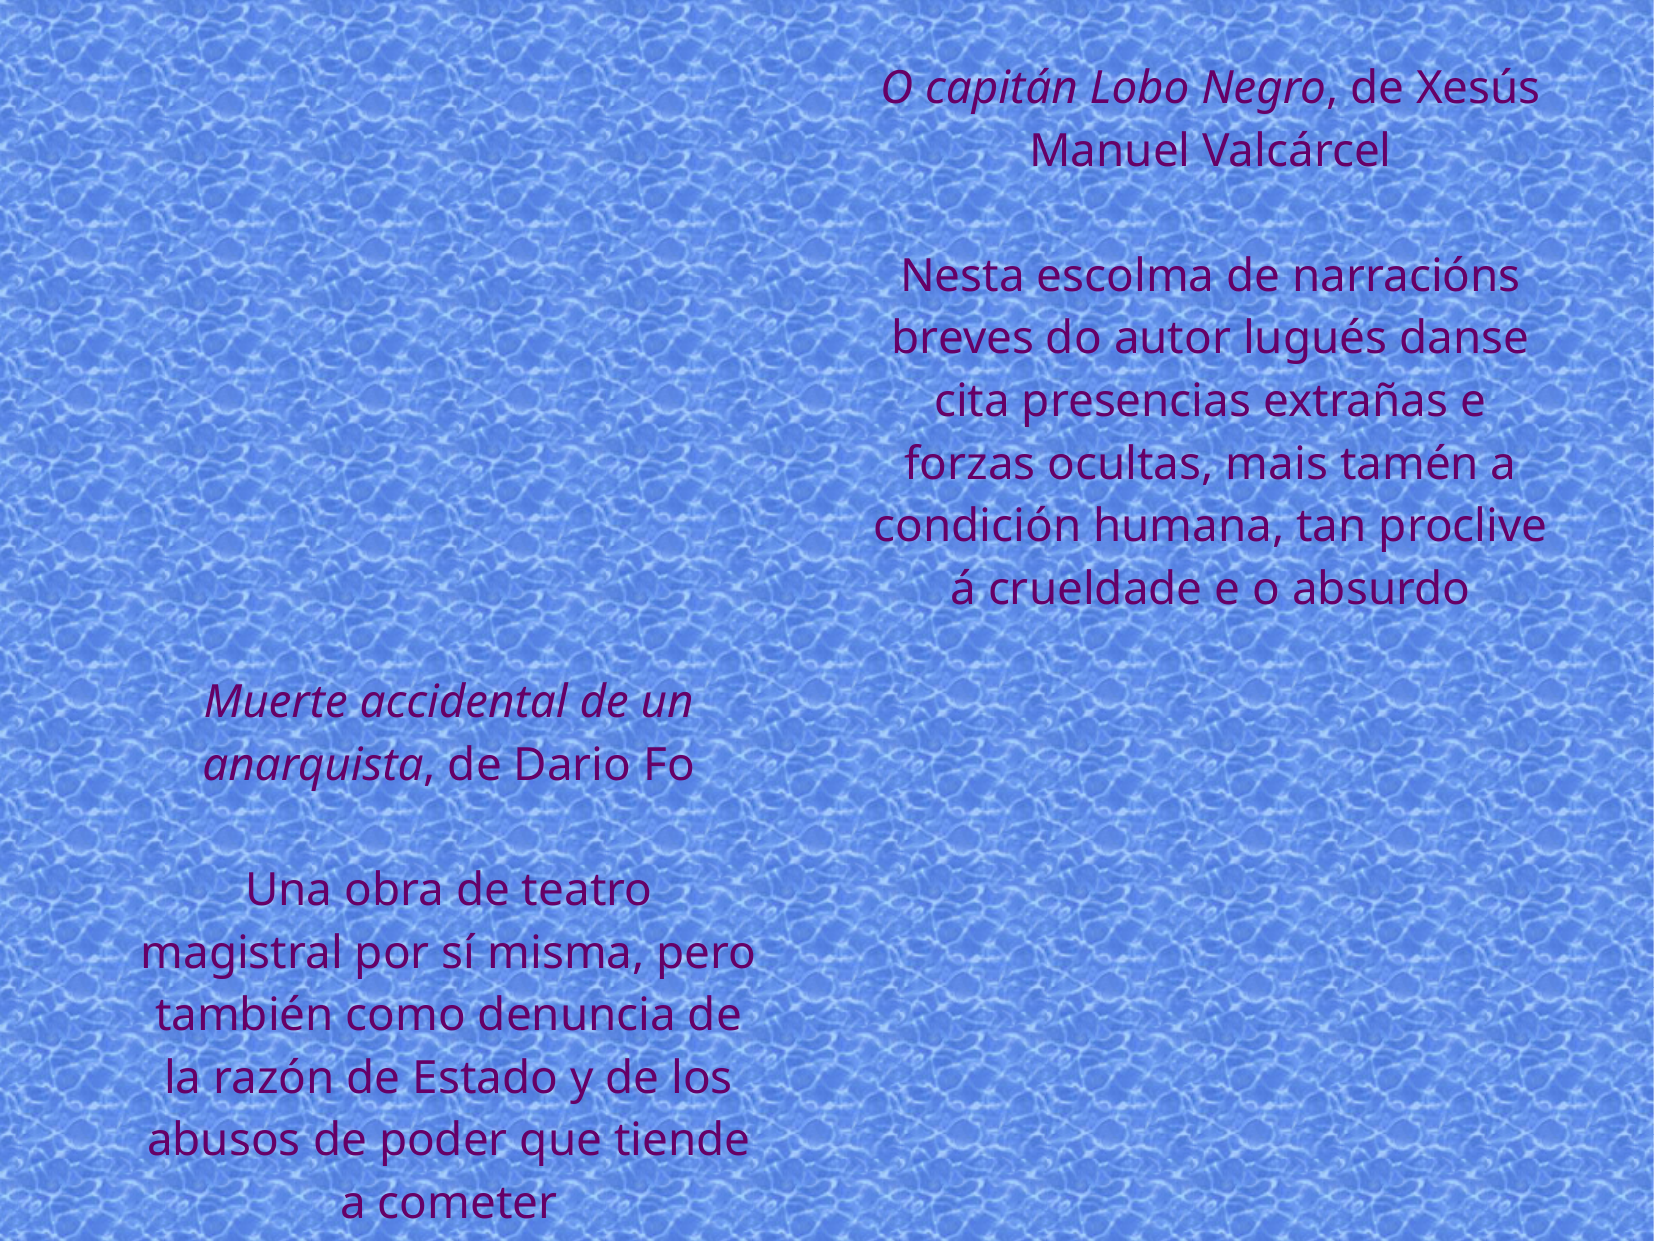

O capitán Lobo Negro, de Xesús Manuel Valcárcel
Nesta escolma de narracións breves do autor lugués danse cita presencias extrañas e forzas ocultas, mais tamén a condición humana, tan proclive á crueldade e o absurdo
Muerte accidental de un anarquista, de Dario Fo
Una obra de teatro magistral por sí misma, pero también como denuncia de la razón de Estado y de los abusos de poder que tiende a cometer